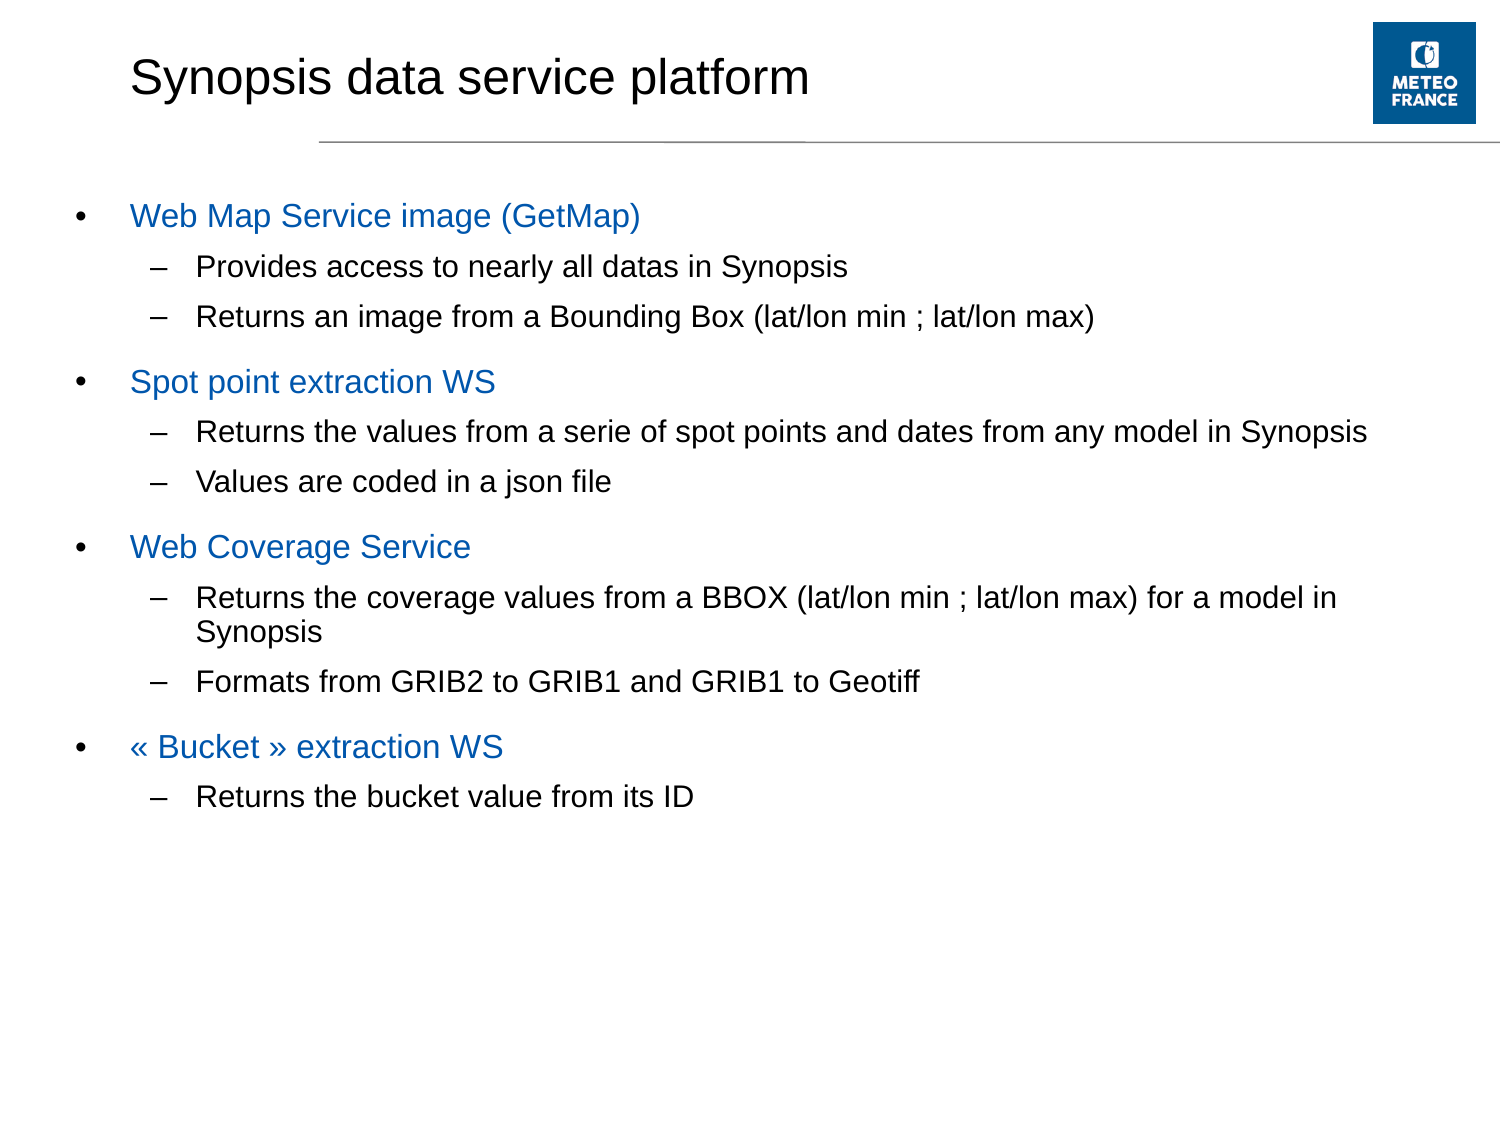

# Synopsis data service platform
Web Map Service image (GetMap)
Provides access to nearly all datas in Synopsis
Returns an image from a Bounding Box (lat/lon min ; lat/lon max)
Spot point extraction WS
Returns the values from a serie of spot points and dates from any model in Synopsis
Values are coded in a json file
Web Coverage Service
Returns the coverage values from a BBOX (lat/lon min ; lat/lon max) for a model in Synopsis
Formats from GRIB2 to GRIB1 and GRIB1 to Geotiff
« Bucket » extraction WS
Returns the bucket value from its ID